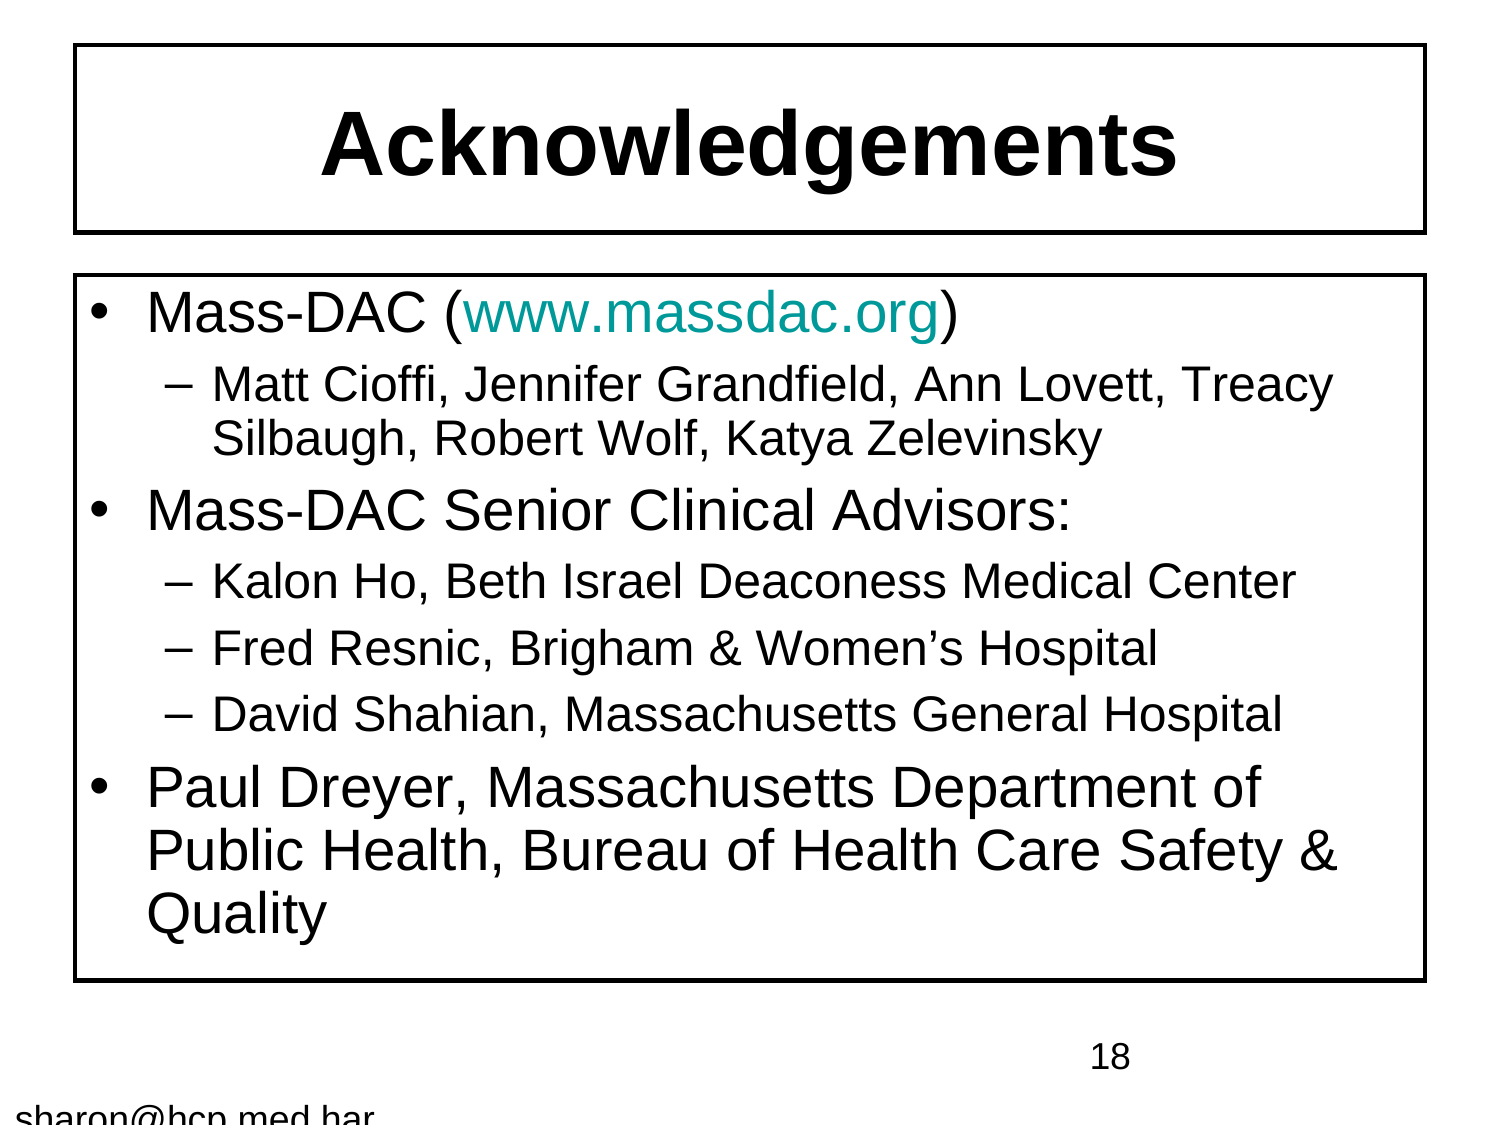

# Acknowledgements
Mass-DAC (www.massdac.org)
Matt Cioffi, Jennifer Grandfield, Ann Lovett, Treacy Silbaugh, Robert Wolf, Katya Zelevinsky
Mass-DAC Senior Clinical Advisors:
Kalon Ho, Beth Israel Deaconess Medical Center
Fred Resnic, Brigham & Women’s Hospital
David Shahian, Massachusetts General Hospital
Paul Dreyer, Massachusetts Department of Public Health, Bureau of Health Care Safety & Quality
18